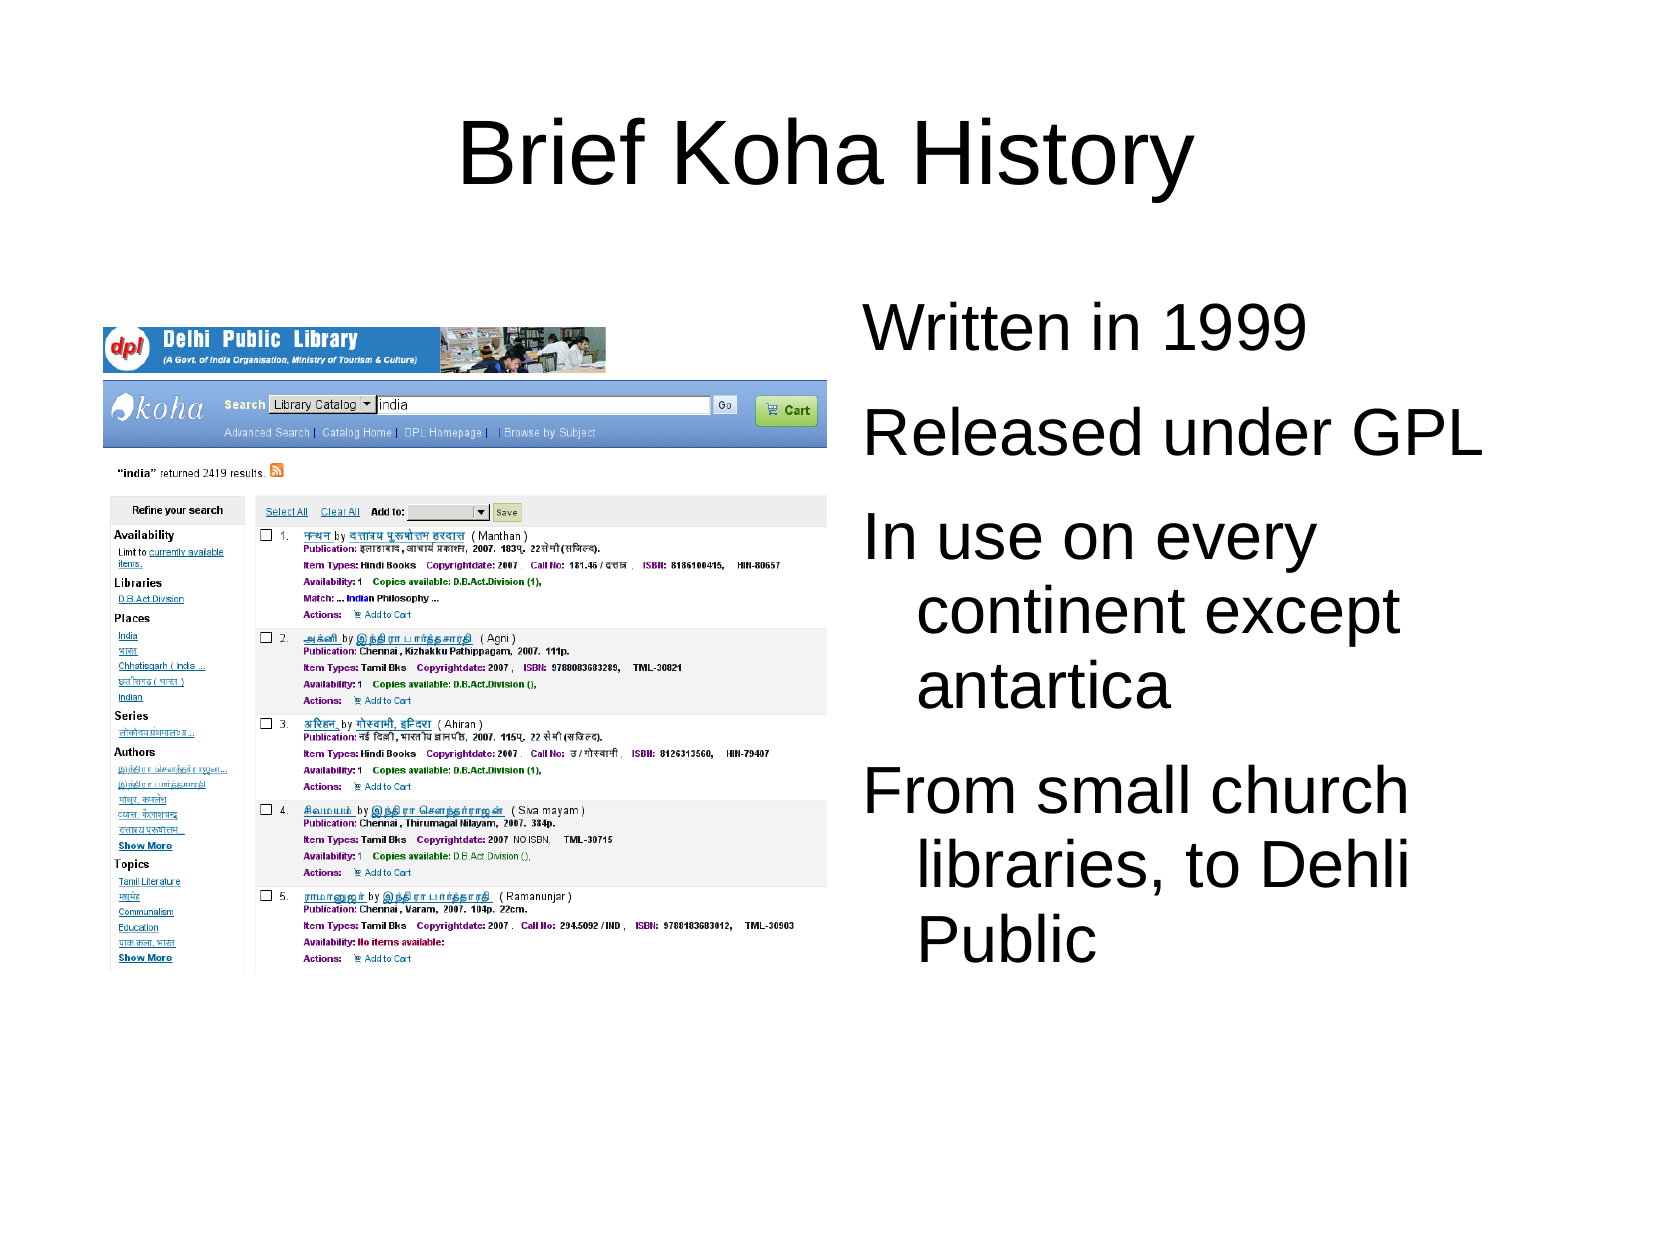

# Brief Koha History
Written in 1999
Released under GPL
In use on every continent except antartica
From small church libraries, to Dehli Public